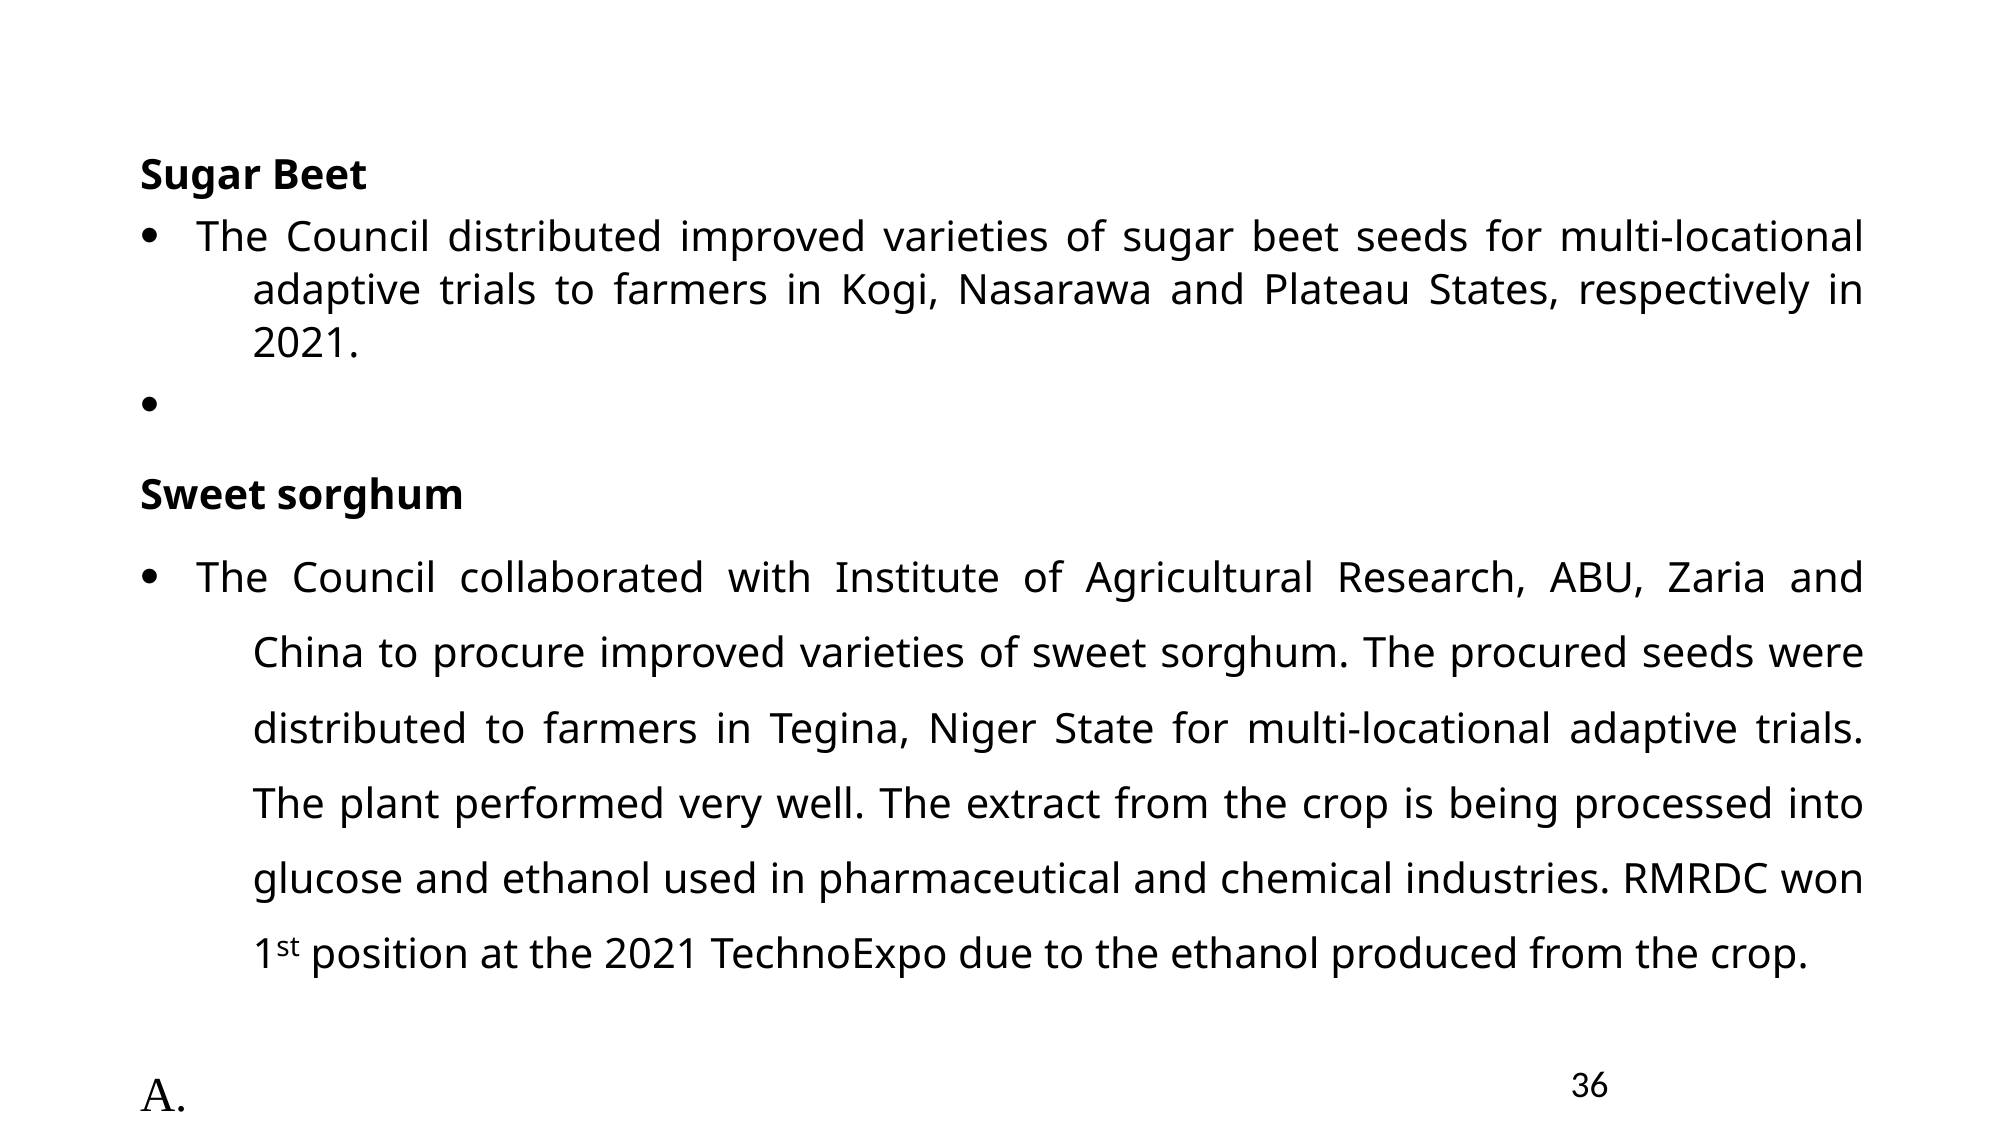

# Sugar Beet
The Council distributed improved varieties of sugar beet seeds for multi-locational adaptive trials to farmers in Kogi, Nasarawa and Plateau States, respectively in 2021.
Sweet sorghum
The Council collaborated with Institute of Agricultural Research, ABU, Zaria and China to procure improved varieties of sweet sorghum. The procured seeds were distributed to farmers in Tegina, Niger State for multi-locational adaptive trials. The plant performed very well. The extract from the crop is being processed into glucose and ethanol used in pharmaceutical and chemical industries. RMRDC won 1st position at the 2021 TechnoExpo due to the ethanol produced from the crop.